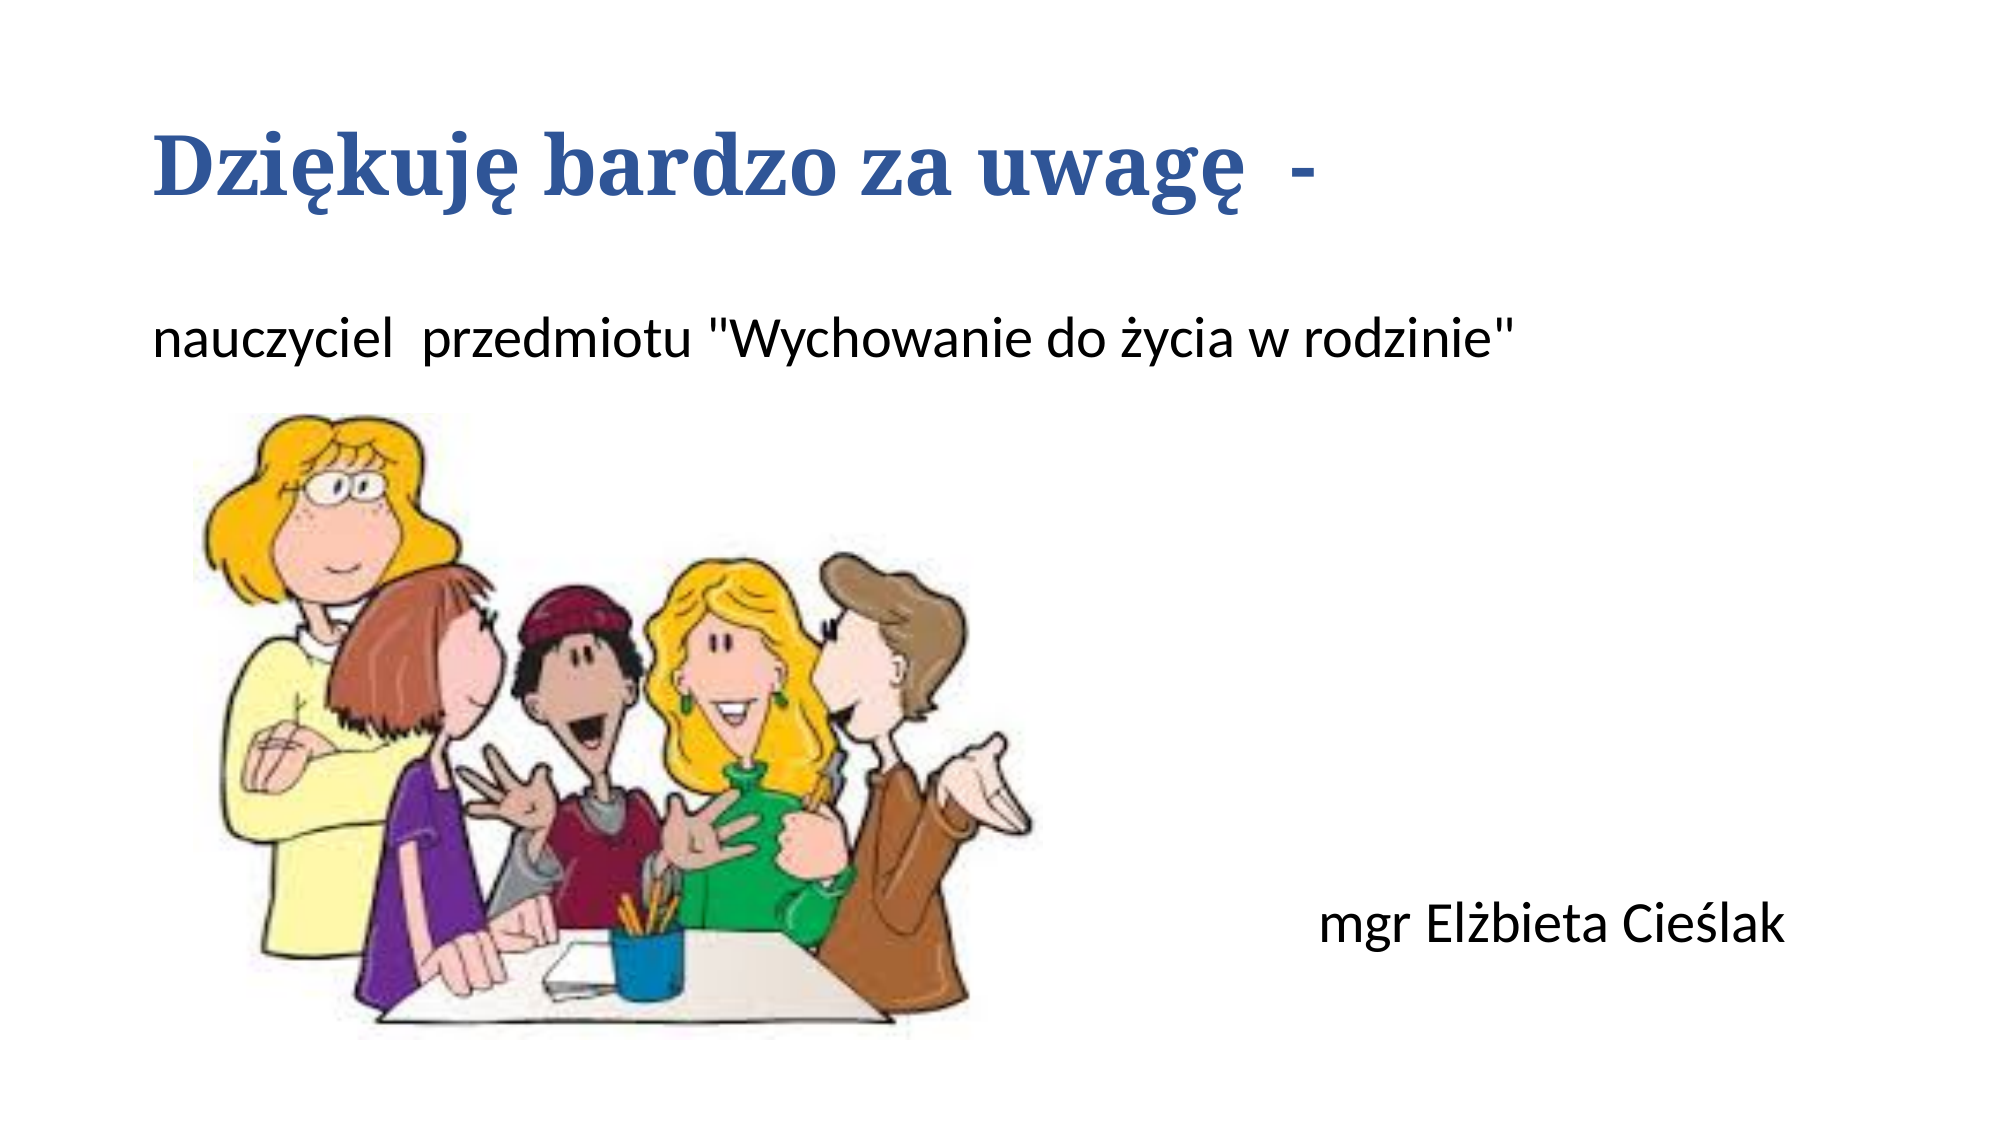

Dziękuję bardzo za uwagę  -
nauczyciel  przedmiotu "Wychowanie do życia w rodzinie"
                                                                                        mgr Elżbieta Cieślak